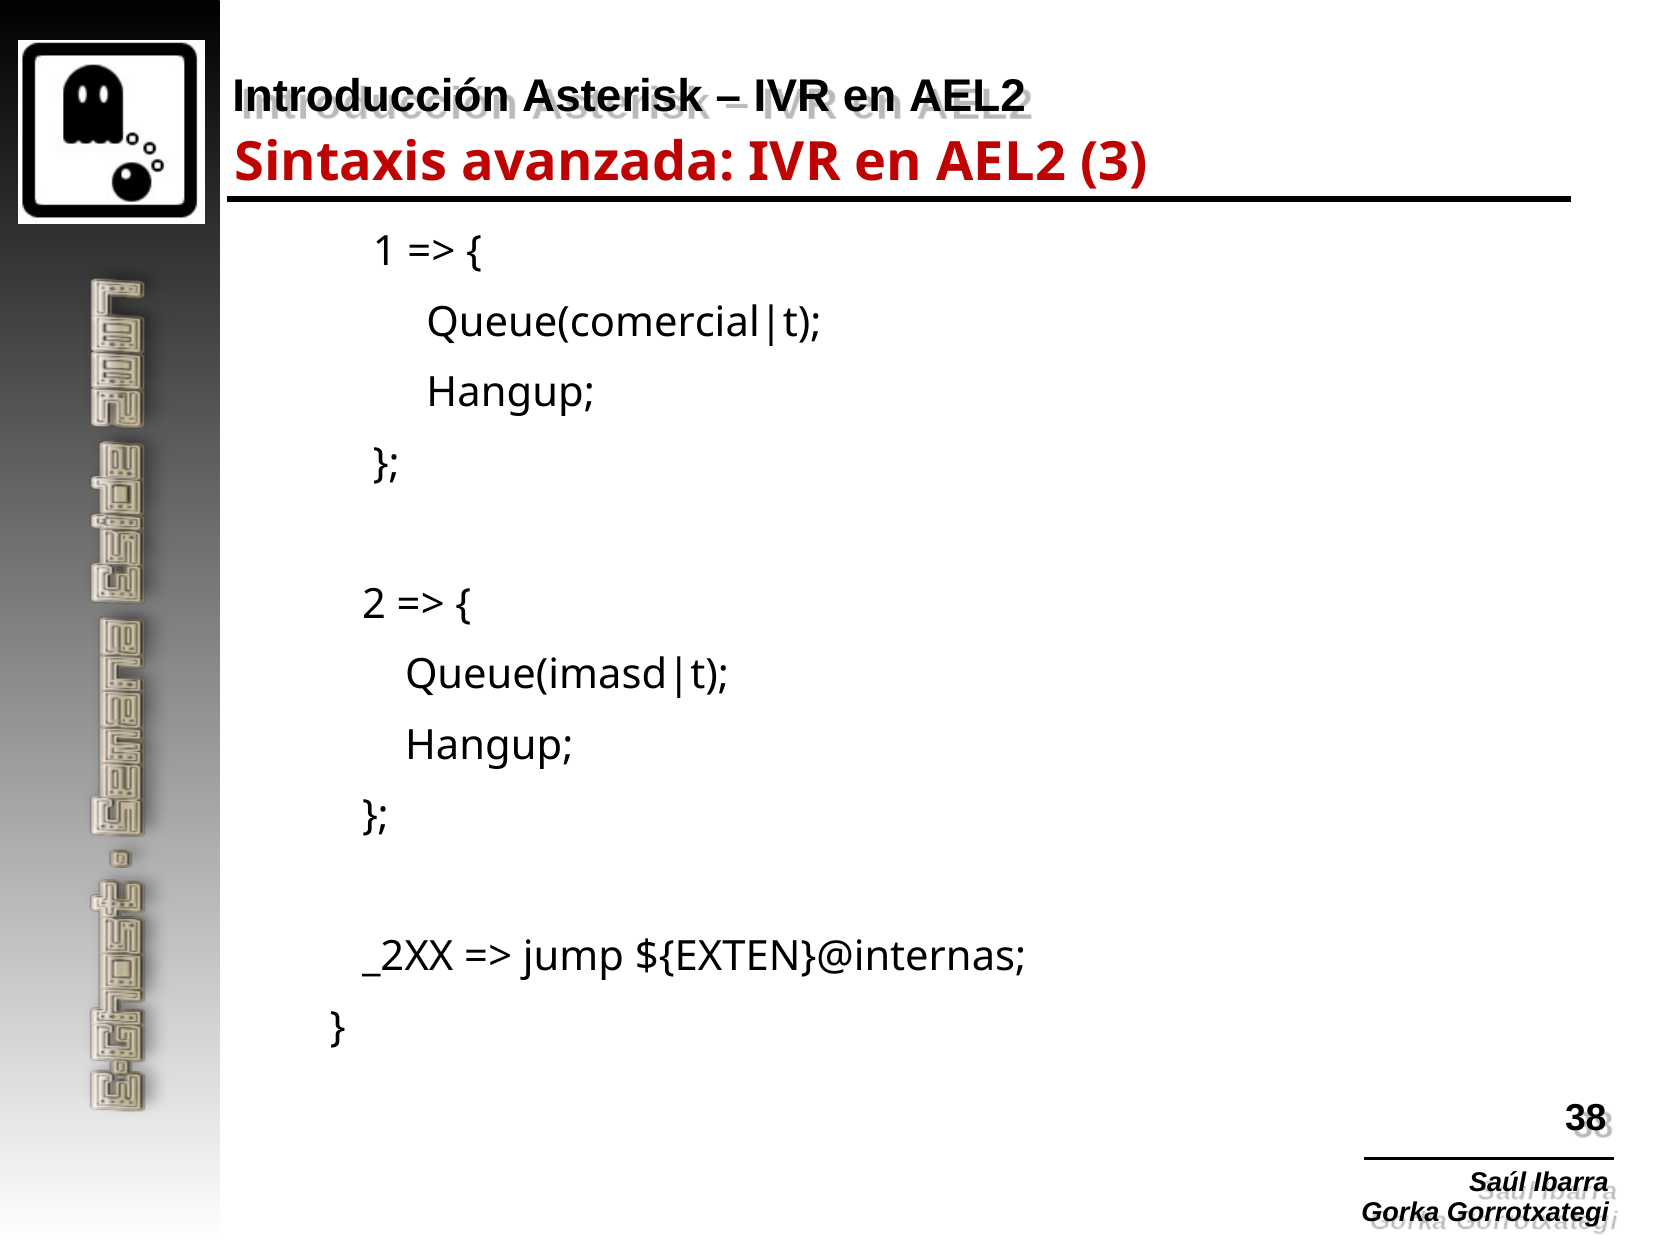

# Sintaxis avanzada: IVR en AEL2 (3)
 1 => {
 Queue(comercial|t);
 Hangup;
 };
 2 => {
 Queue(imasd|t);
 Hangup;
 };
 _2XX => jump ${EXTEN}@internas;
}